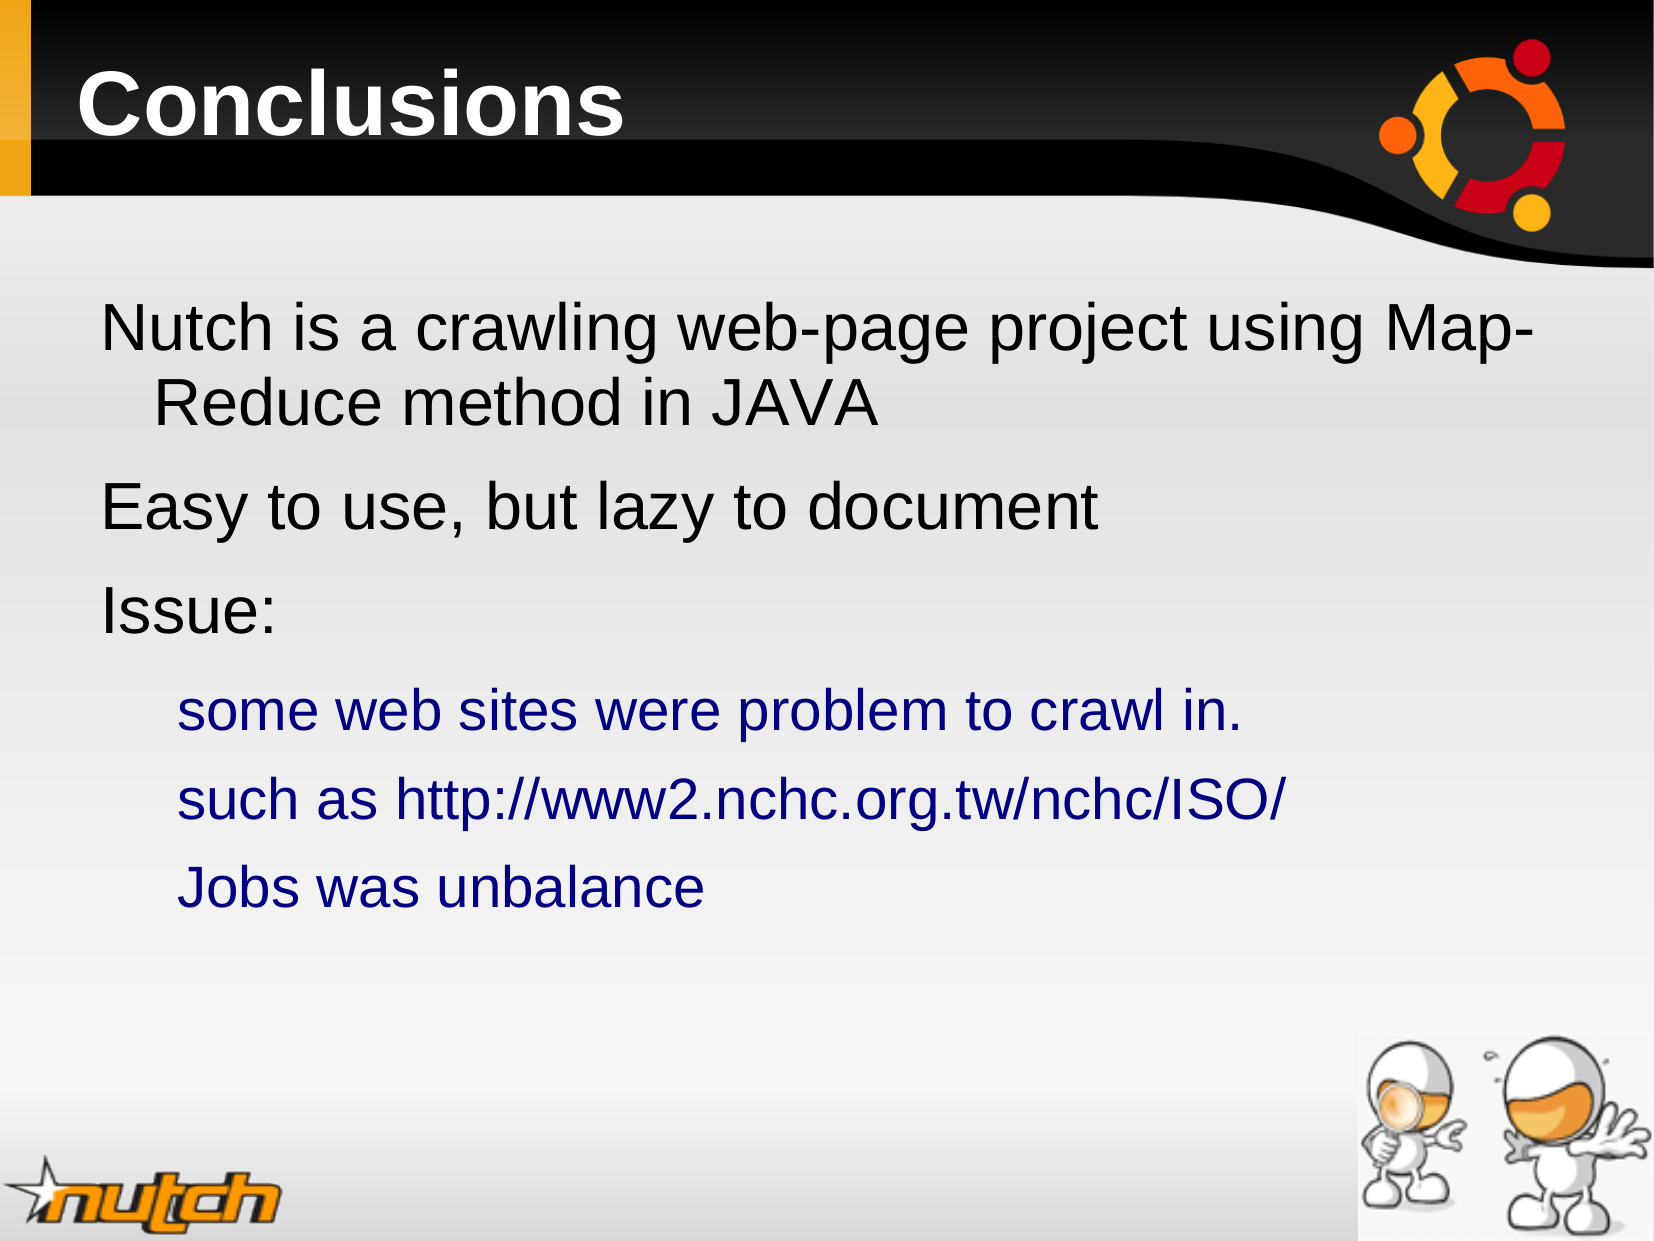

# Conclusions
Nutch is a crawling web-page project using Map-Reduce method in JAVA
Easy to use, but lazy to document
Issue:
some web sites were problem to crawl in.
such as http://www2.nchc.org.tw/nchc/ISO/
Jobs was unbalance